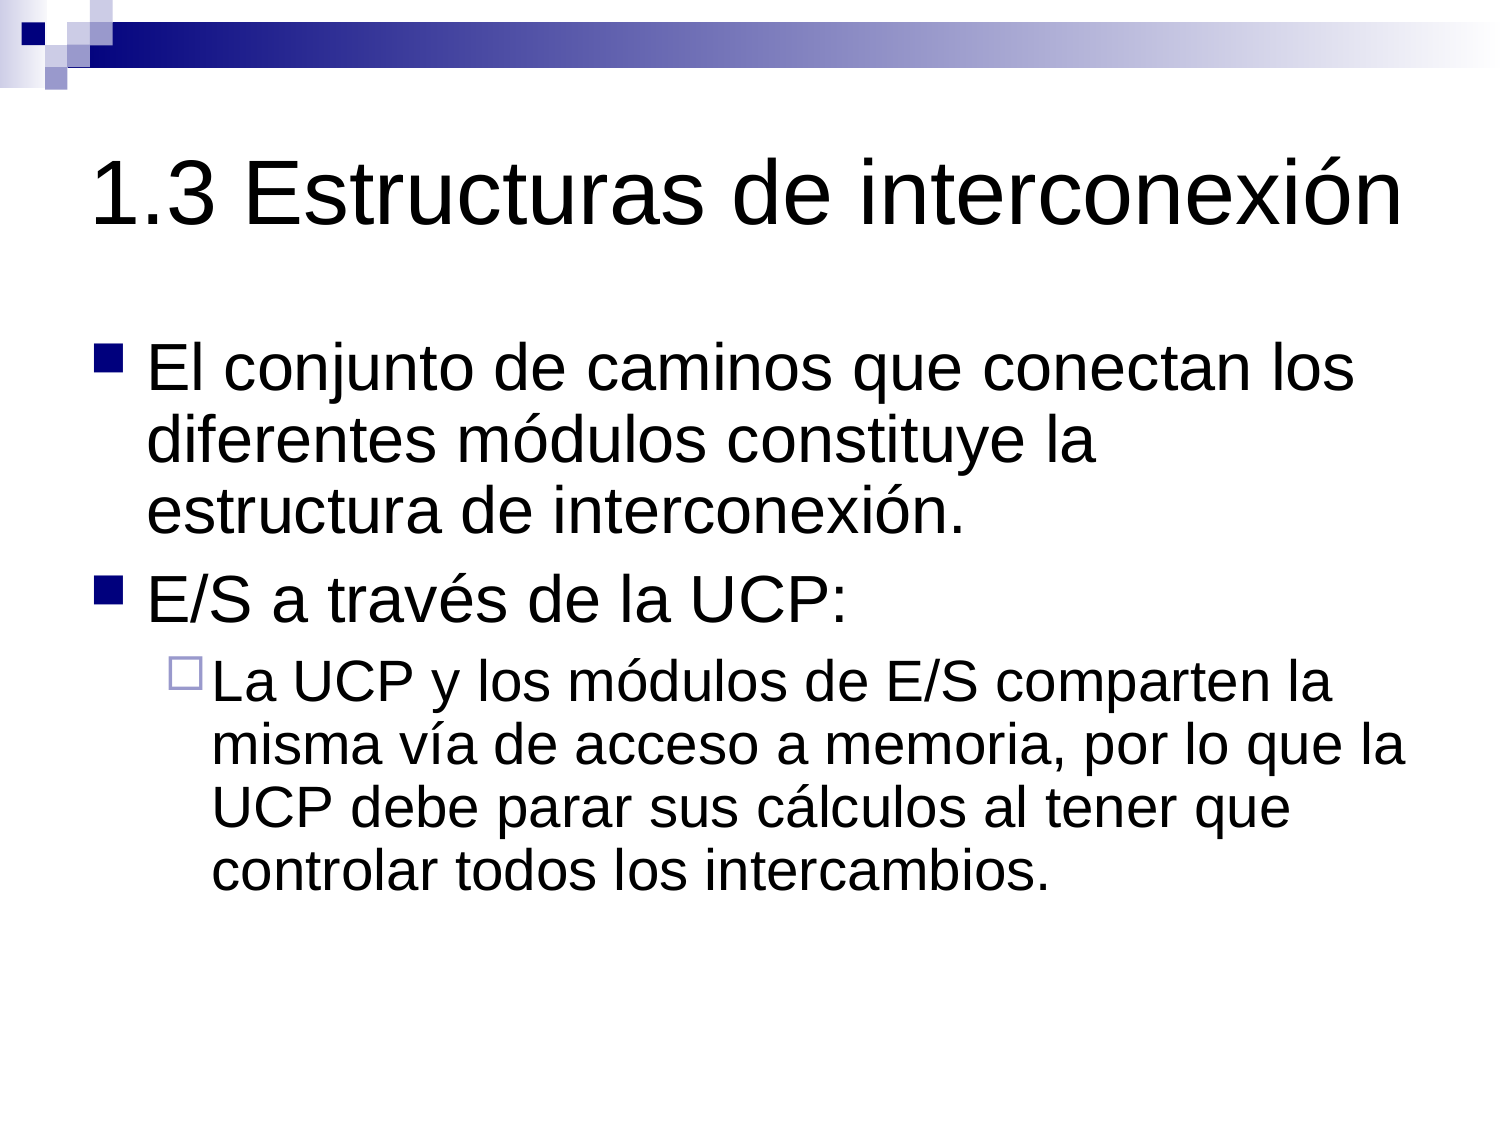

# 1.3 Estructuras de interconexión
El conjunto de caminos que conectan los diferentes módulos constituye la estructura de interconexión.
E/S a través de la UCP:
La UCP y los módulos de E/S comparten la misma vía de acceso a memoria, por lo que la UCP debe parar sus cálculos al tener que controlar todos los intercambios.